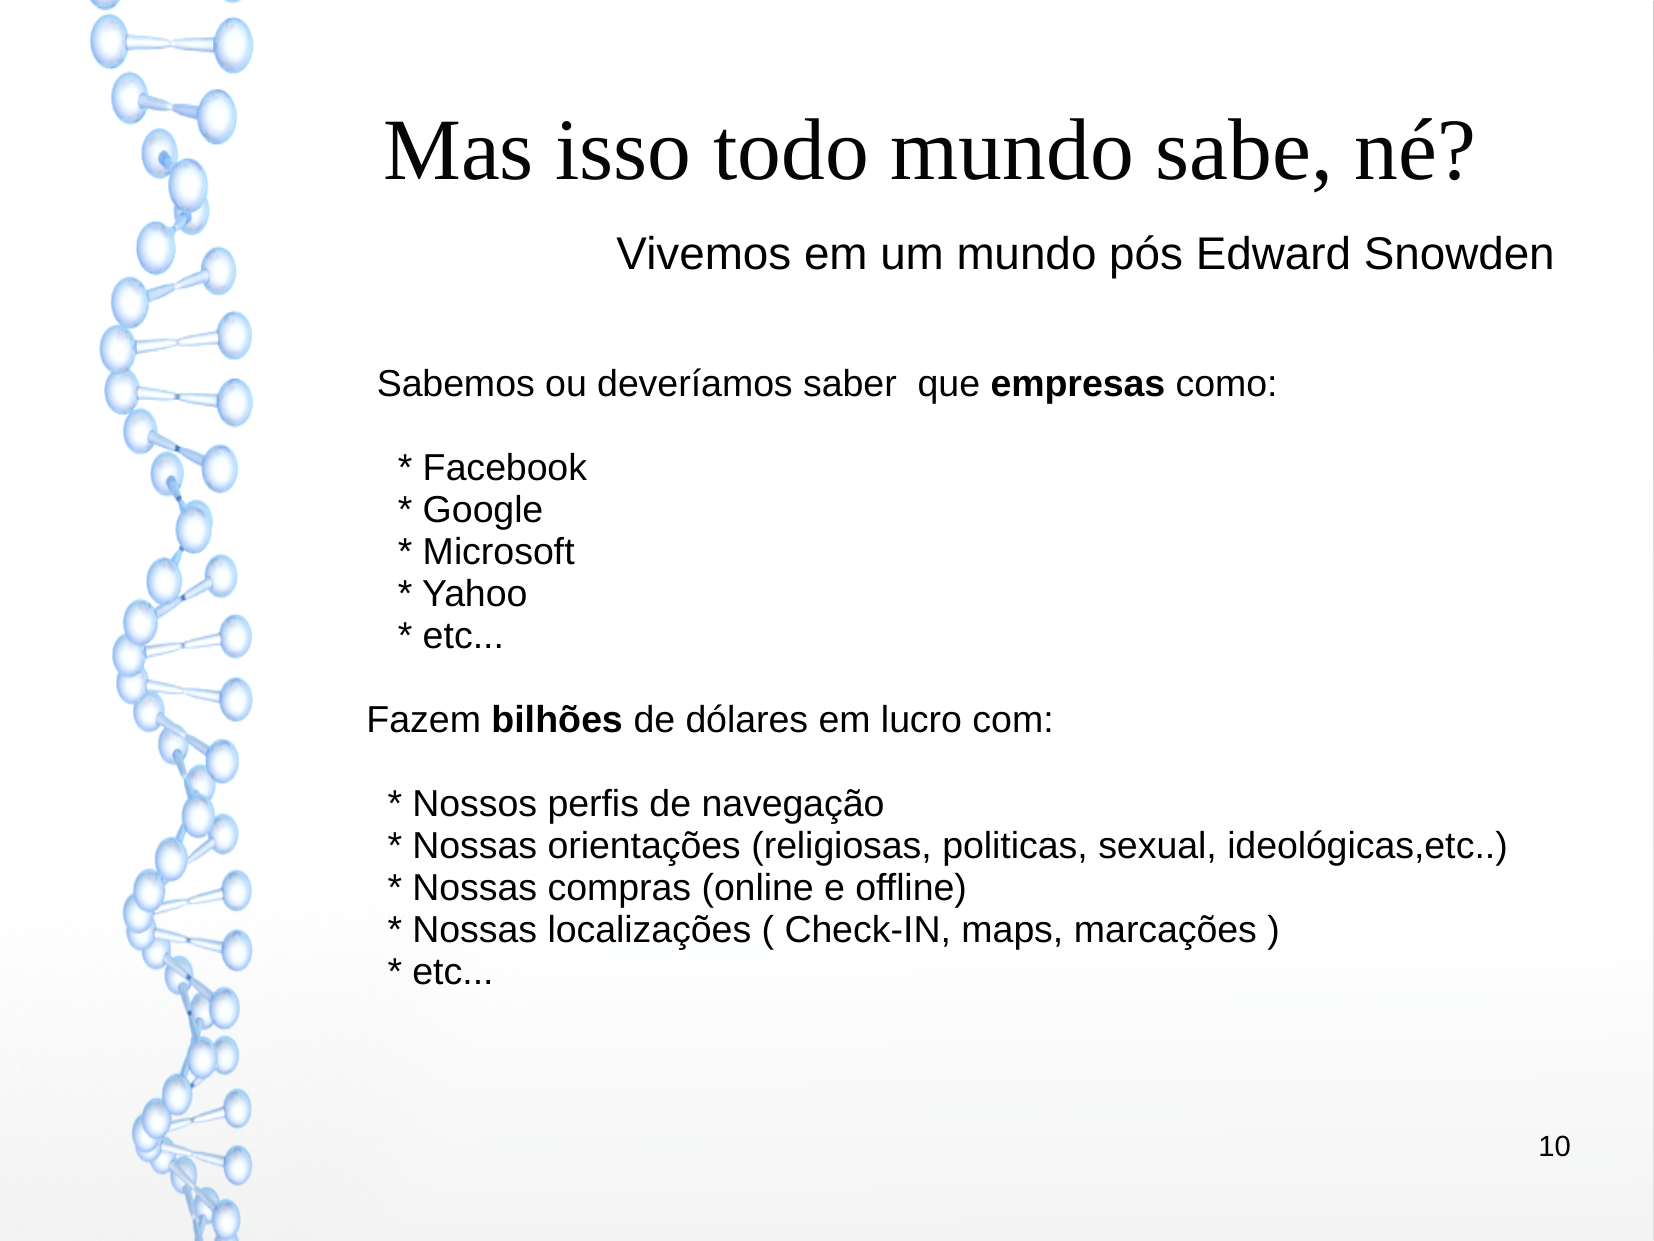

# Mas isso todo mundo sabe, né?
Vivemos em um mundo pós Edward Snowden
 Sabemos ou deveríamos saber que empresas como:
 * Facebook
 * Google
 * Microsoft
 * Yahoo
 * etc...
 Fazem bilhões de dólares em lucro com:
 * Nossos perfis de navegação
 * Nossas orientações (religiosas, politicas, sexual, ideológicas,etc..)
 * Nossas compras (online e offline)
 * Nossas localizações ( Check-IN, maps, marcações )
 * etc...
10